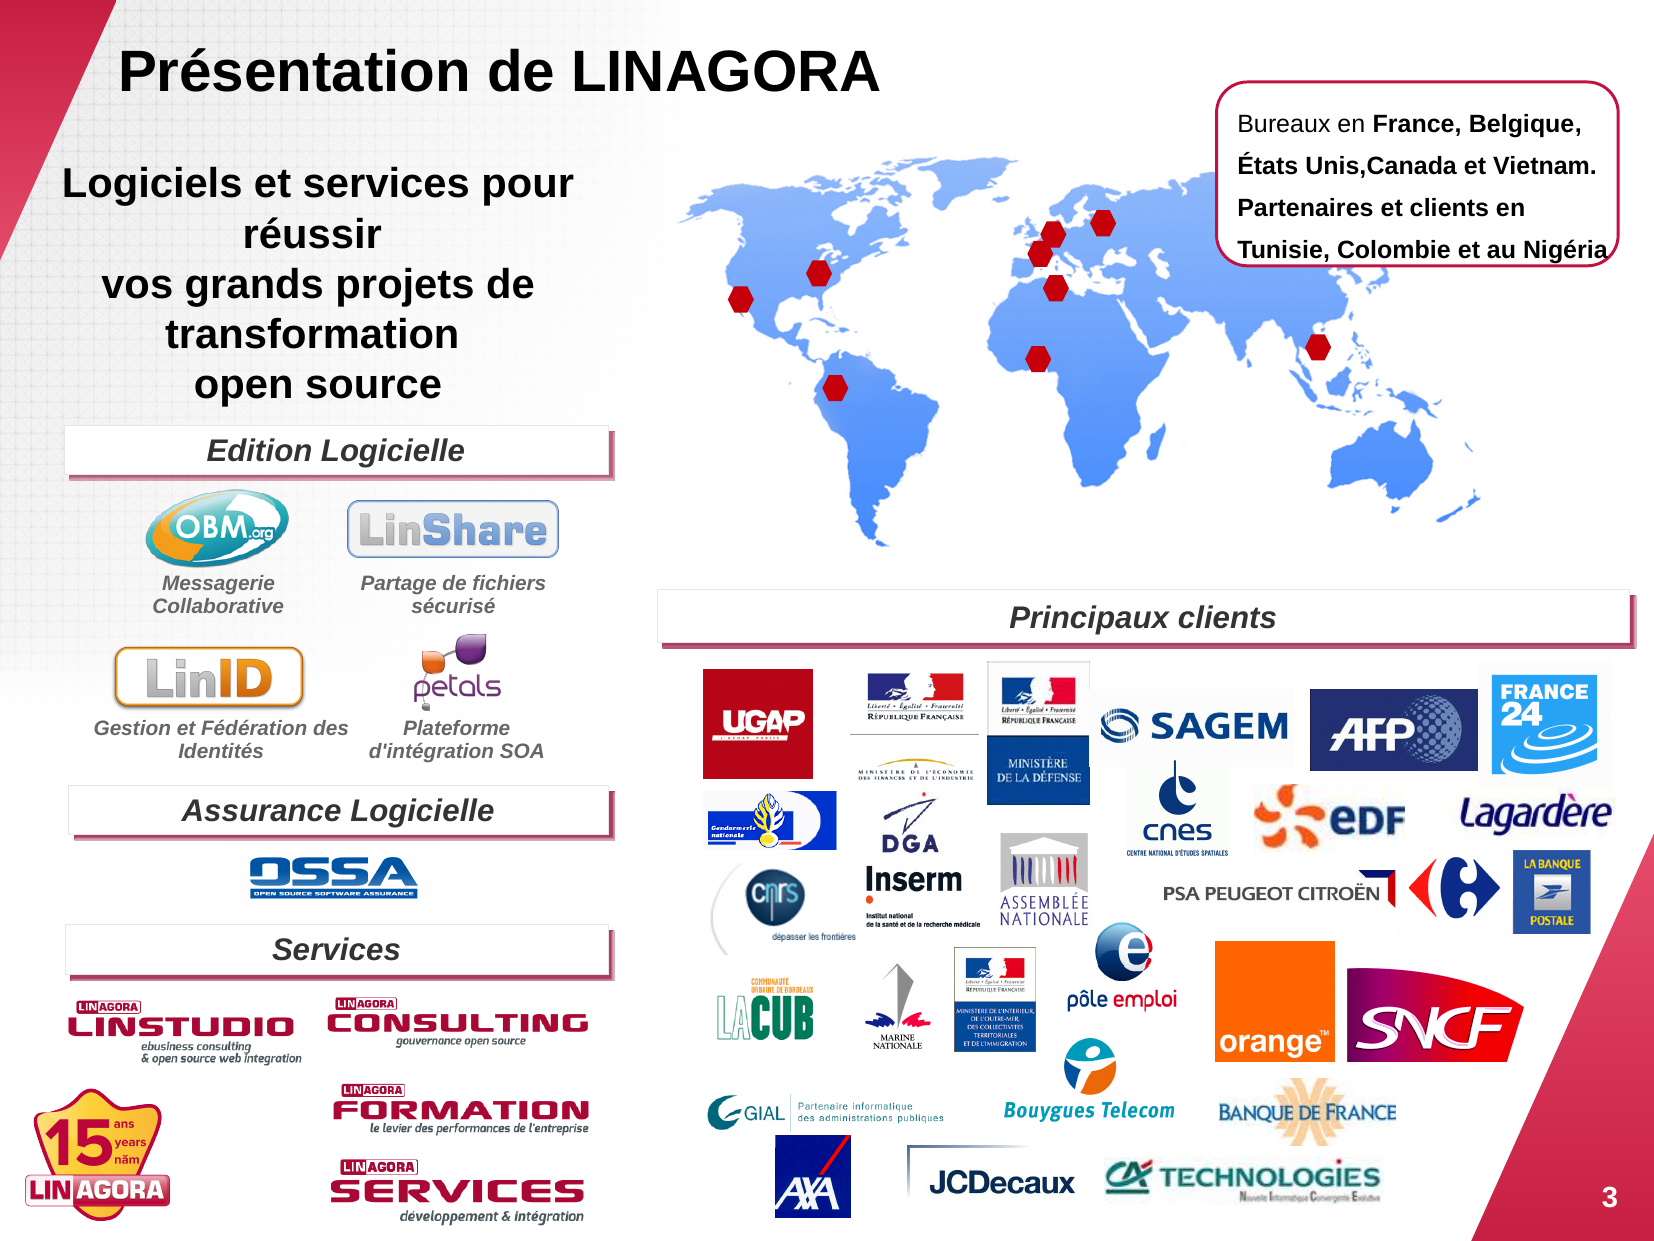

# Présentation de LINAGORA
Bureaux en France, Belgique, États Unis,Canada et Vietnam.
Partenaires et clients en Tunisie, Colombie et au Nigéria
Logiciels et services pour réussir
vos grands projets de transformation
open source
Edition Logicielle
Partage de fichiers sécurisé
Messagerie Collaborative
Principaux clients
Plateforme d'intégration SOA
Gestion et Fédération des Identités
Assurance Logicielle
Services
3
 Mission : Logiciels et services Open source pour réussir les grands projets du libre
 Fondée : Mai 2000
 Capital: Capital privé
(principalement détenu par les fondateurs)
 Nombre d'employés : 150